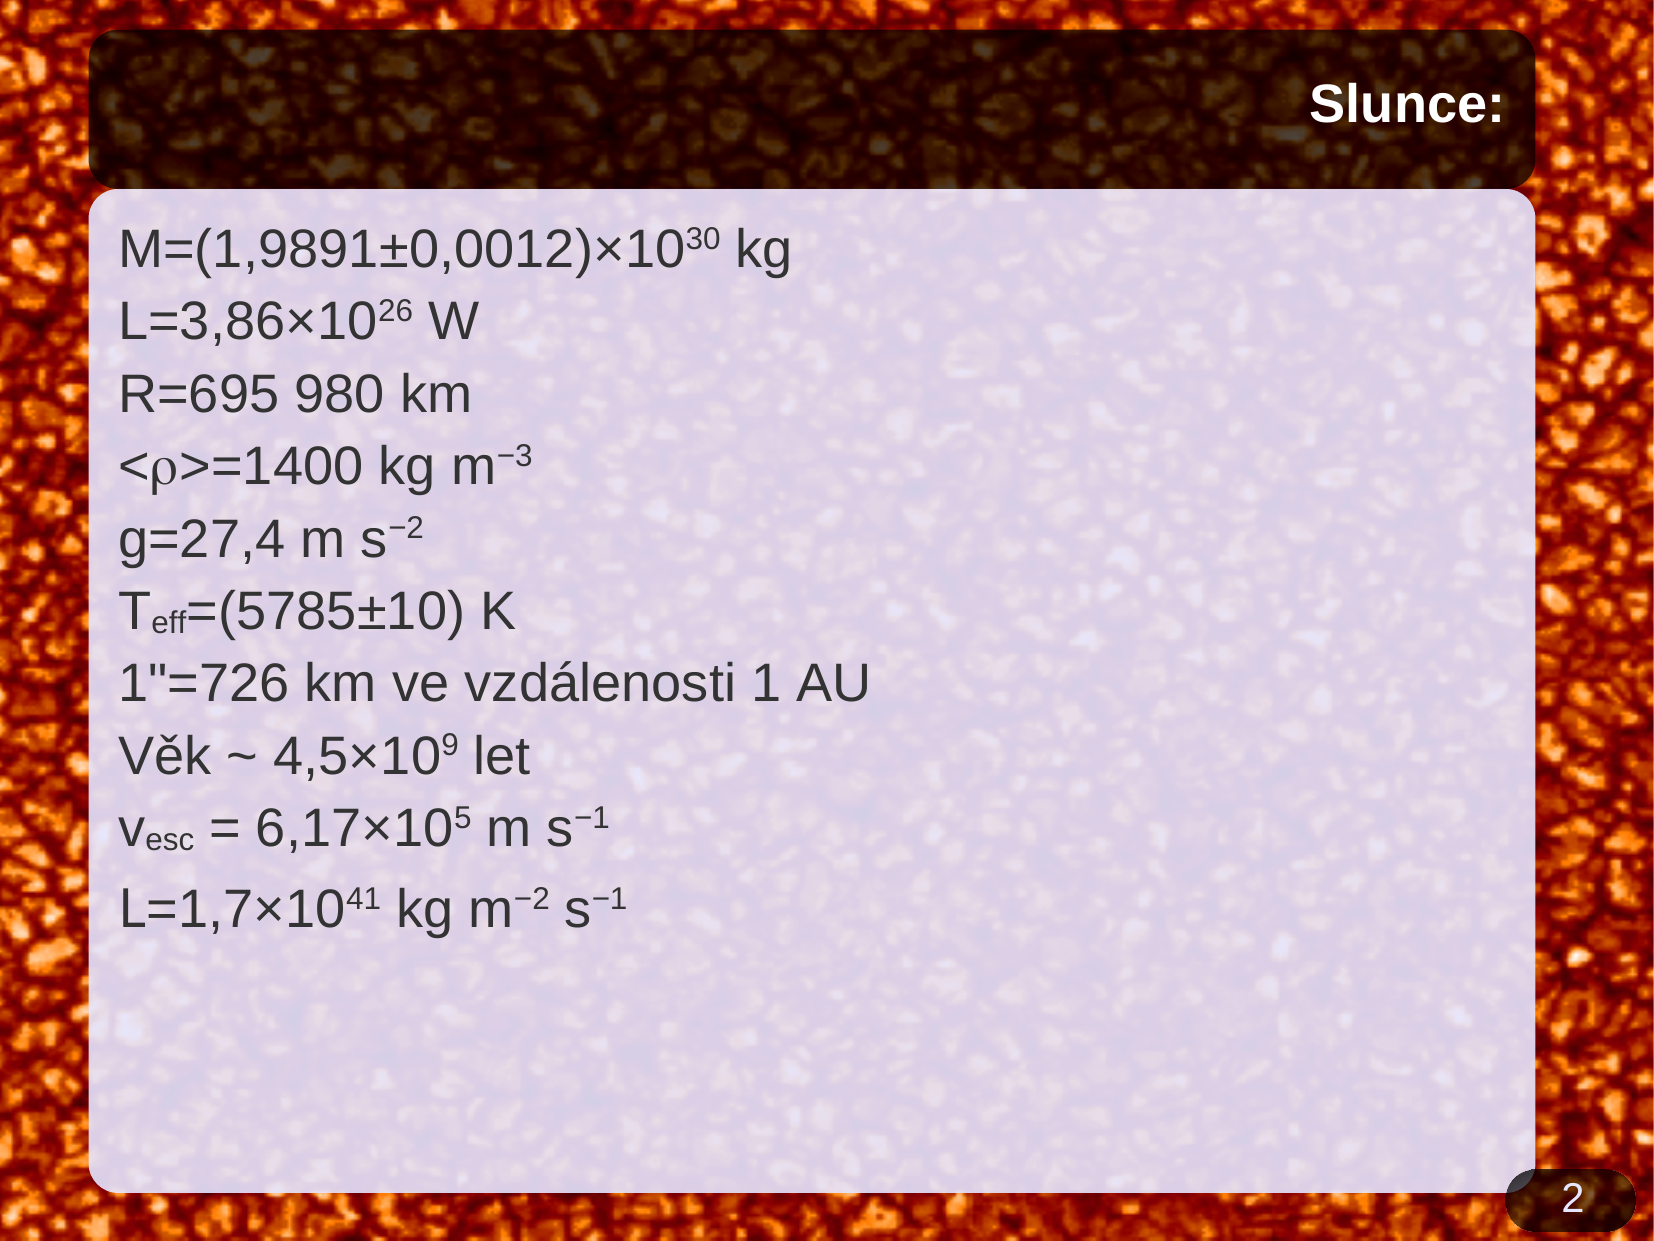

# Slunce:
M=(1,9891±0,0012)×1030 kg
L=3,86×1026 W
R=695 980 km
<r>=1400 kg m−3
g=27,4 m s−2
Teff=(5785±10) K
1"=726 km ve vzdálenosti 1 AU
Věk ~ 4,5×109 let
vesc = 6,17×105 m s−1
L=1,7×1041 kg m−2 s−1